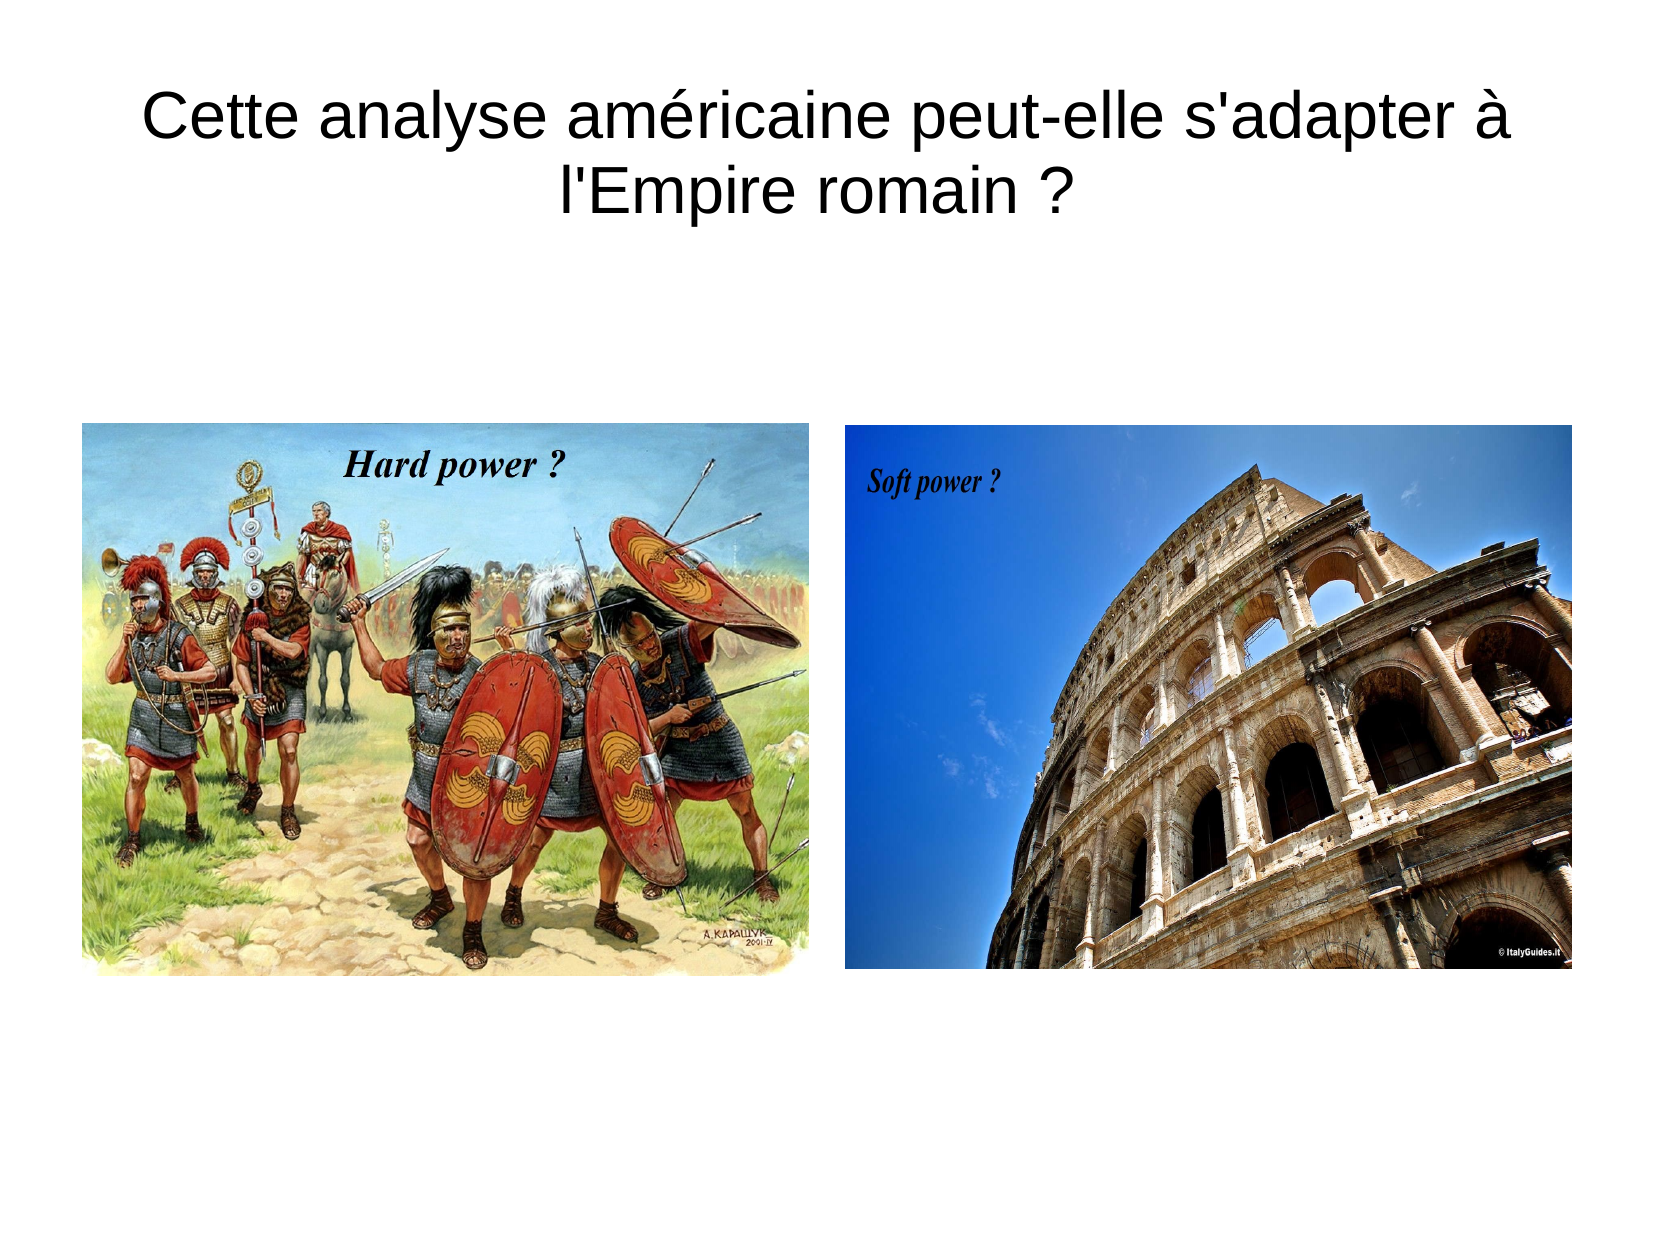

# Cette analyse américaine peut-elle s'adapter à l'Empire romain ?